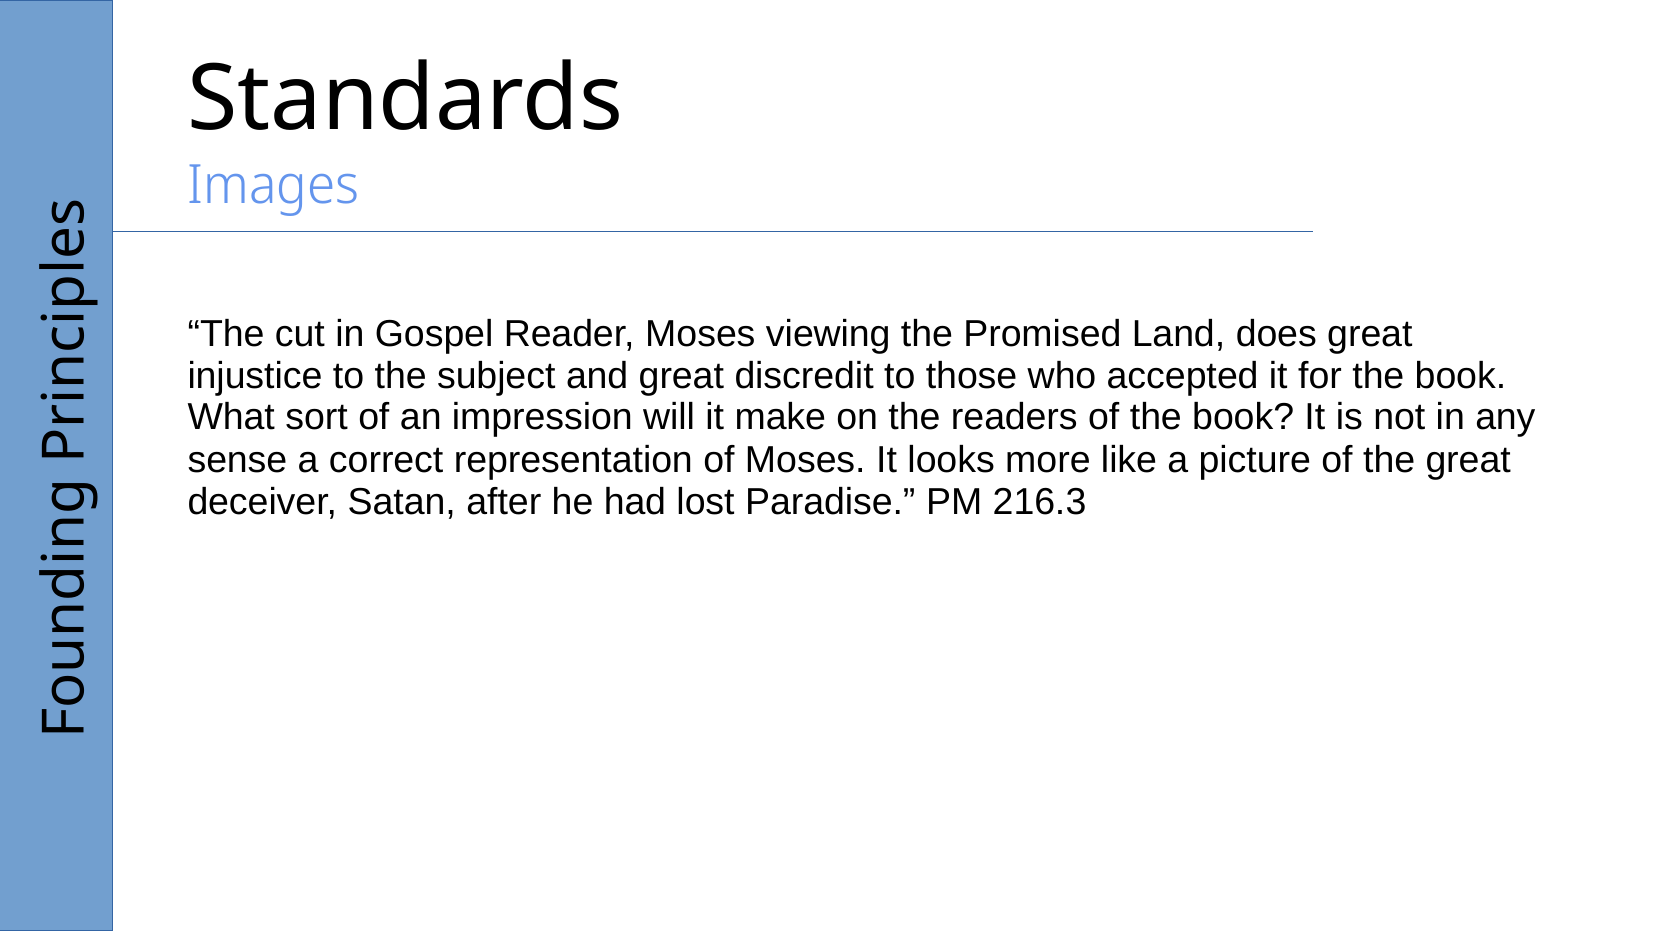

# Standards
Images
“The cut in Gospel Reader, Moses viewing the Promised Land, does great injustice to the subject and great discredit to those who accepted it for the book. What sort of an impression will it make on the readers of the book? It is not in any sense a correct representation of Moses. It looks more like a picture of the great deceiver, Satan, after he had lost Paradise.” PM 216.3
Founding Principles